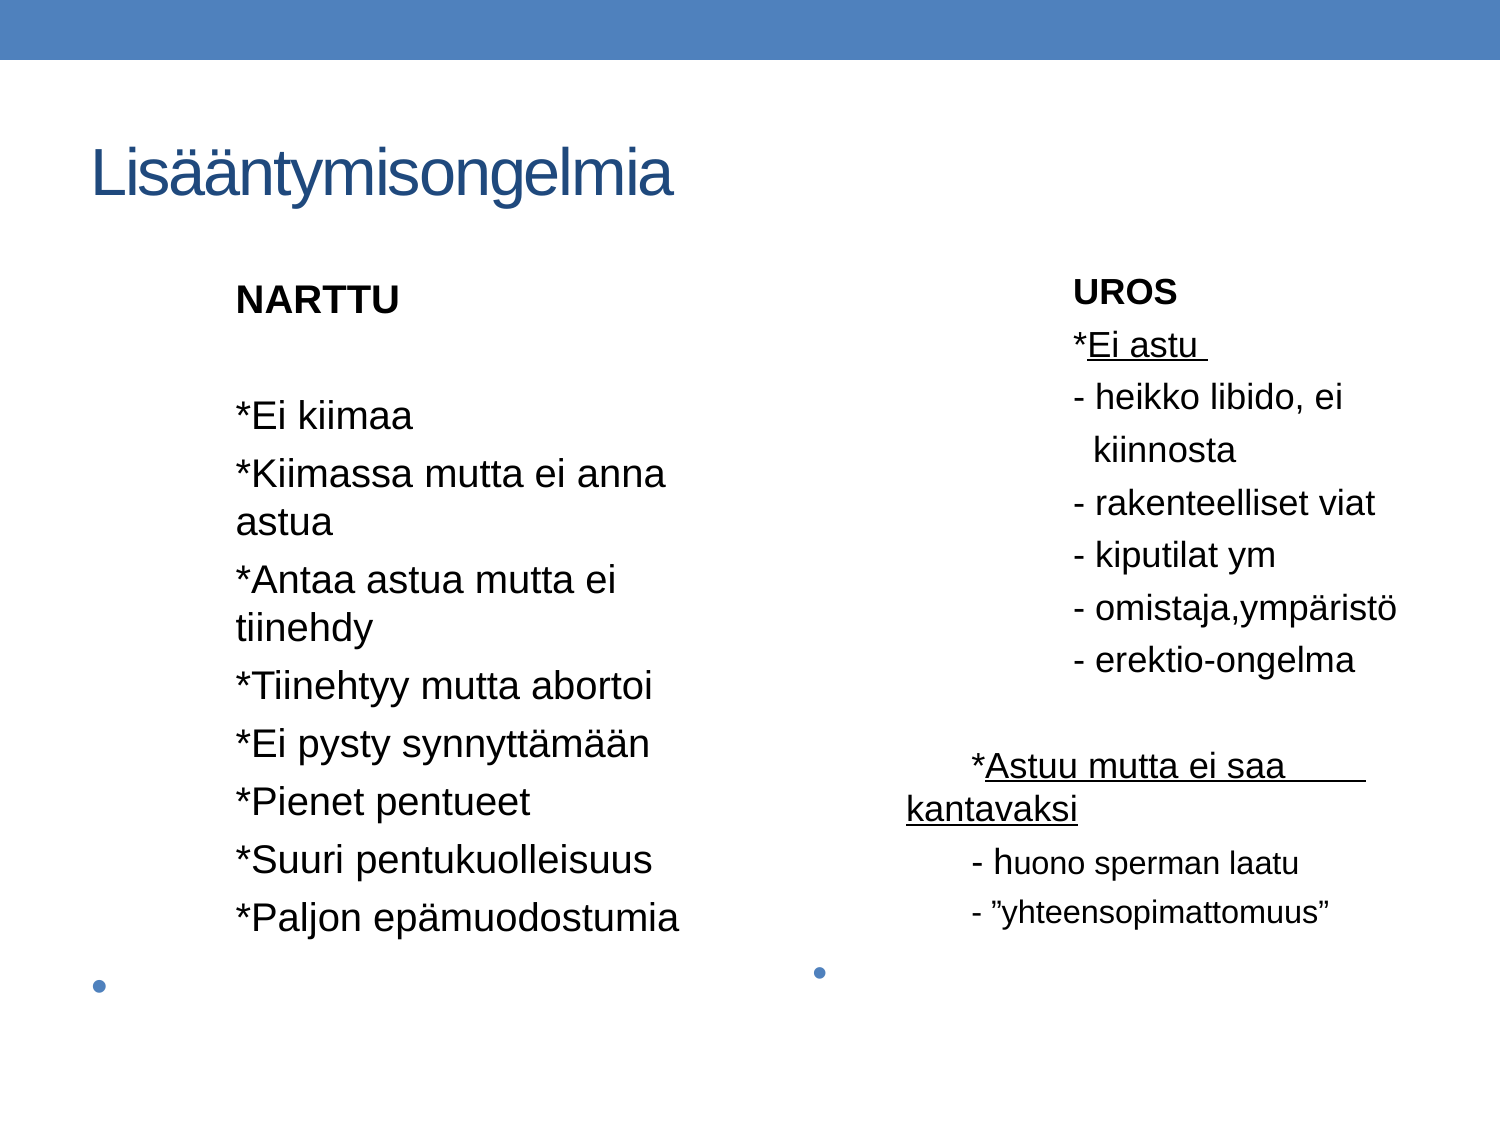

# Lisääntymisongelmia
NARTTU
*Ei kiimaa
*Kiimassa mutta ei anna astua
*Antaa astua mutta ei tiinehdy
*Tiinehtyy mutta abortoi
*Ei pysty synnyttämään
*Pienet pentueet
*Suuri pentukuolleisuus
*Paljon epämuodostumia
UROS
*Ei astu
- heikko libido, ei
 kiinnosta
- rakenteelliset viat
- kiputilat ym
- omistaja,ympäristö
- erektio-ongelma
	*Astuu mutta ei saa 	 kantavaksi
	- huono sperman laatu
	- ”yhteensopimattomuus”